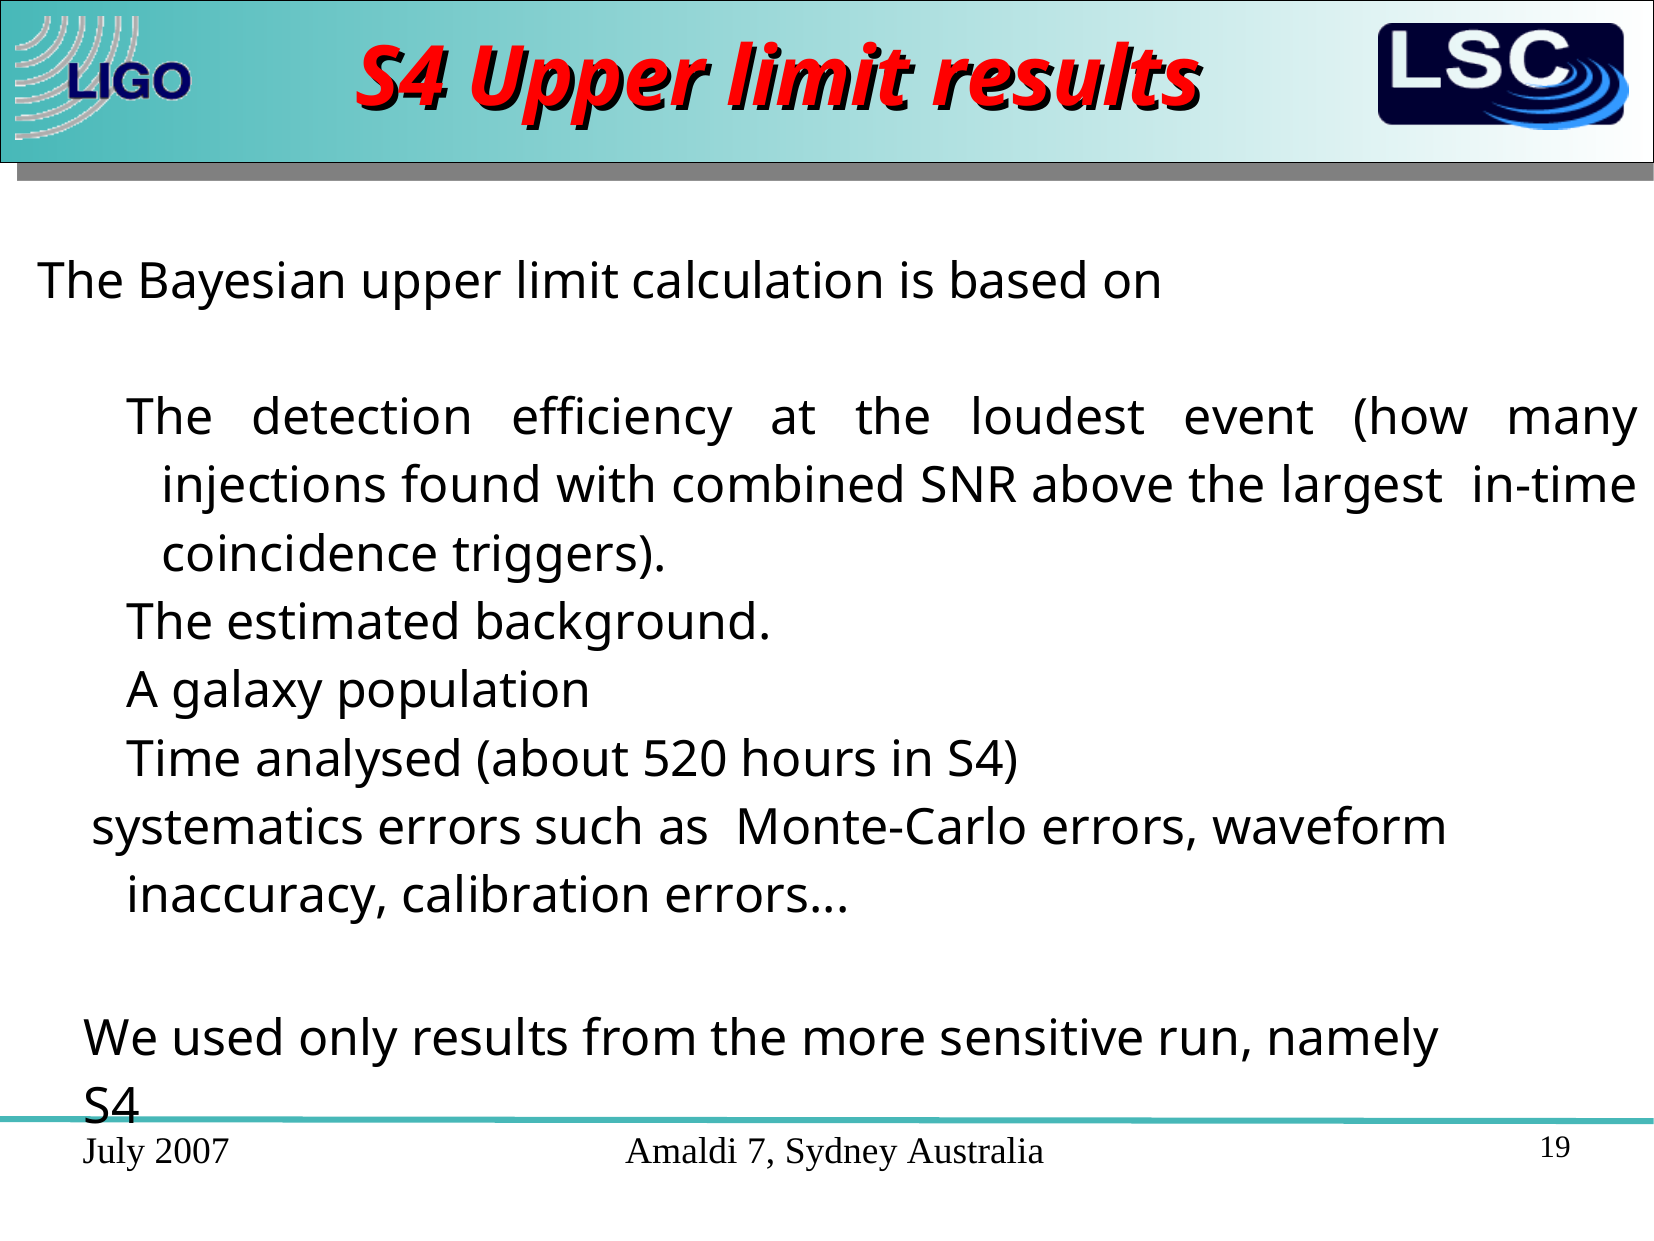

S4 Upper limit results
The Bayesian upper limit calculation is based on
The detection efficiency at the loudest event (how many injections found with combined SNR above the largest in-time coincidence triggers).
The estimated background.
A galaxy population
Time analysed (about 520 hours in S4)
systematics errors such as Monte-Carlo errors, waveform inaccuracy, calibration errors...
We used only results from the more sensitive run, namely S4
19